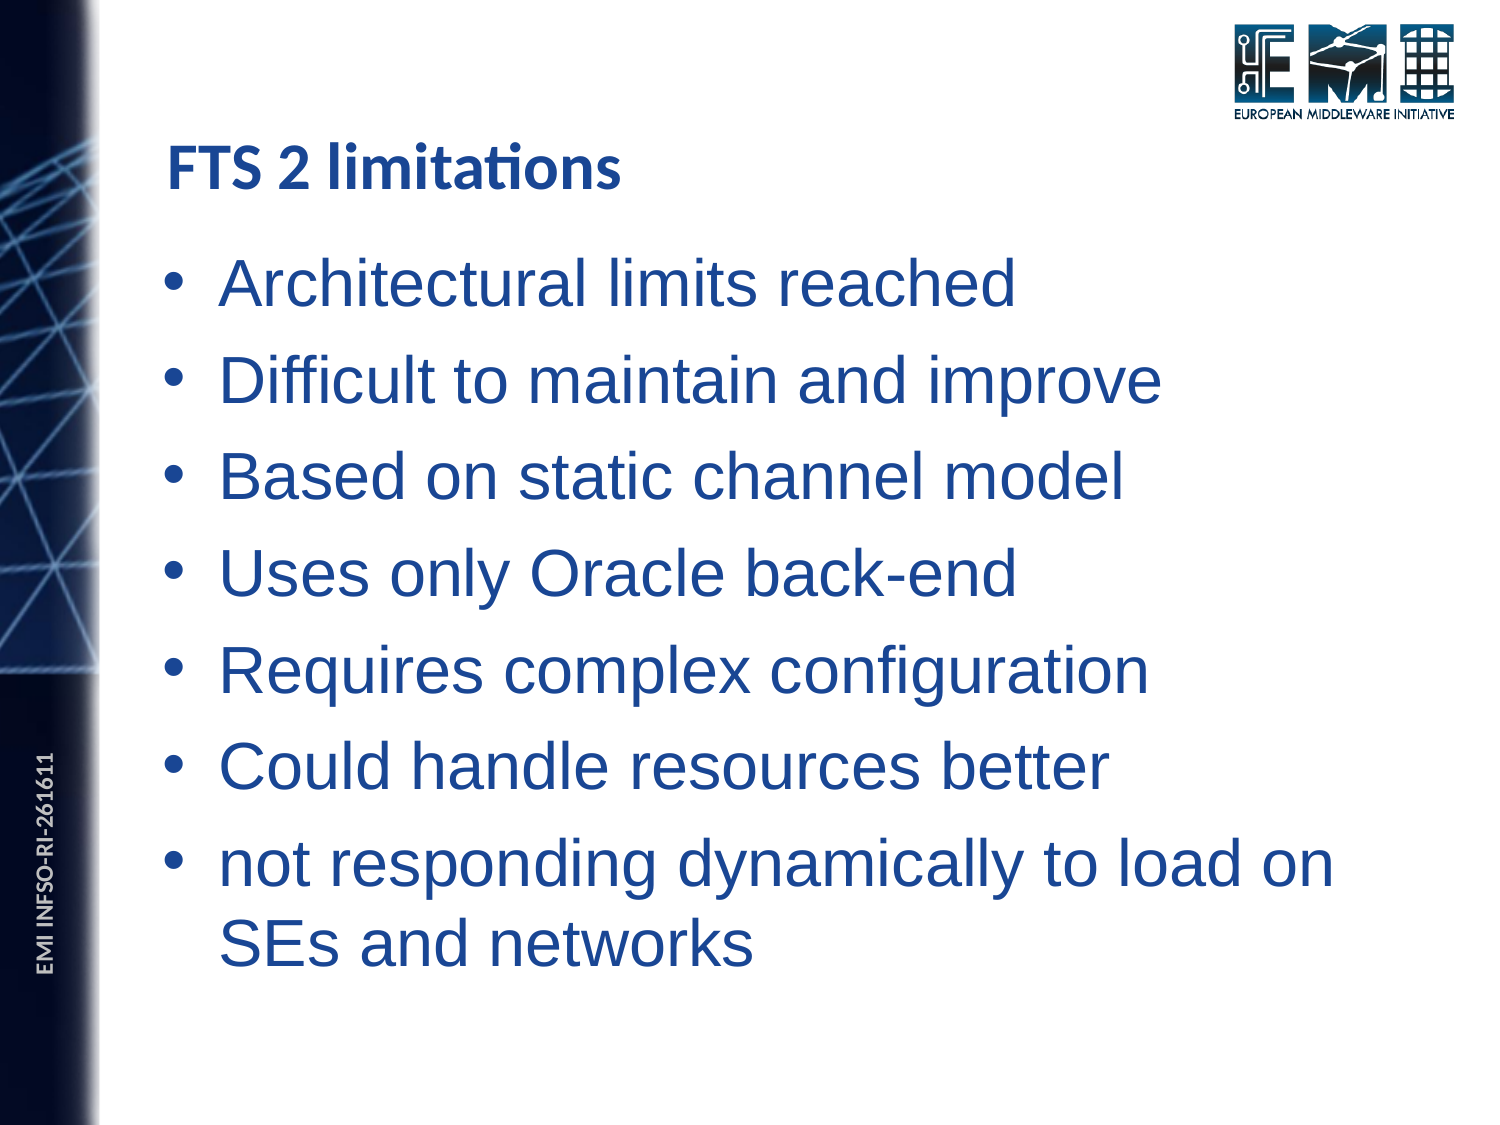

FTS 2 limitations
# Architectural limits reached
Difficult to maintain and improve
Based on static channel model
Uses only Oracle back-end
Requires complex configuration
Could handle resources better
not responding dynamically to load on SEs and networks